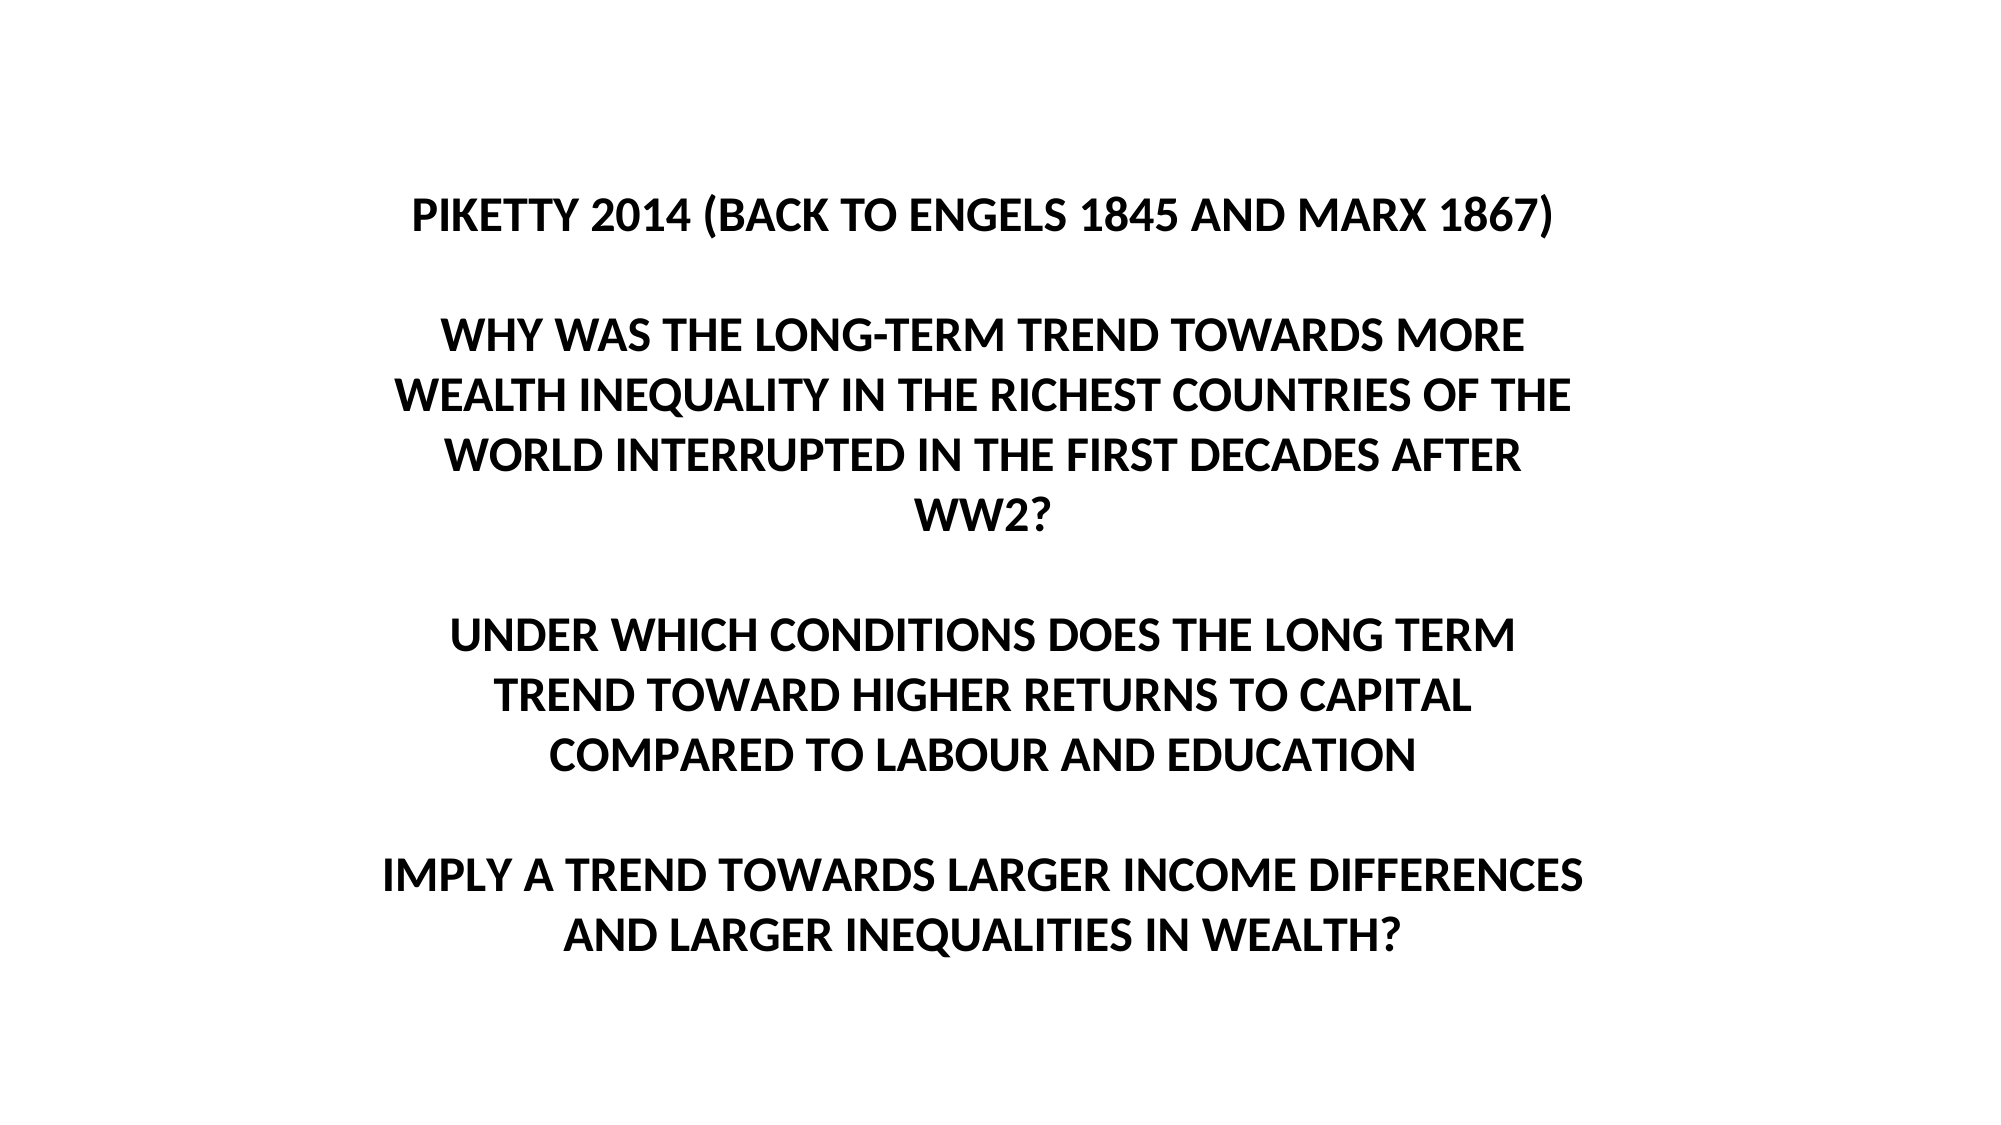

PIKETTY 2014 (BACK TO ENGELS 1845 AND MARX 1867)
WHY WAS THE LONG-TERM TREND TOWARDS MORE WEALTH INEQUALITY IN THE RICHEST COUNTRIES OF THE WORLD INTERRUPTED IN THE FIRST DECADES AFTER WW2?
UNDER WHICH CONDITIONS DOES THE LONG TERM TREND TOWARD HIGHER RETURNS TO CAPITAL COMPARED TO LABOUR AND EDUCATION
IMPLY A TREND TOWARDS LARGER INCOME DIFFERENCES AND LARGER INEQUALITIES IN WEALTH?